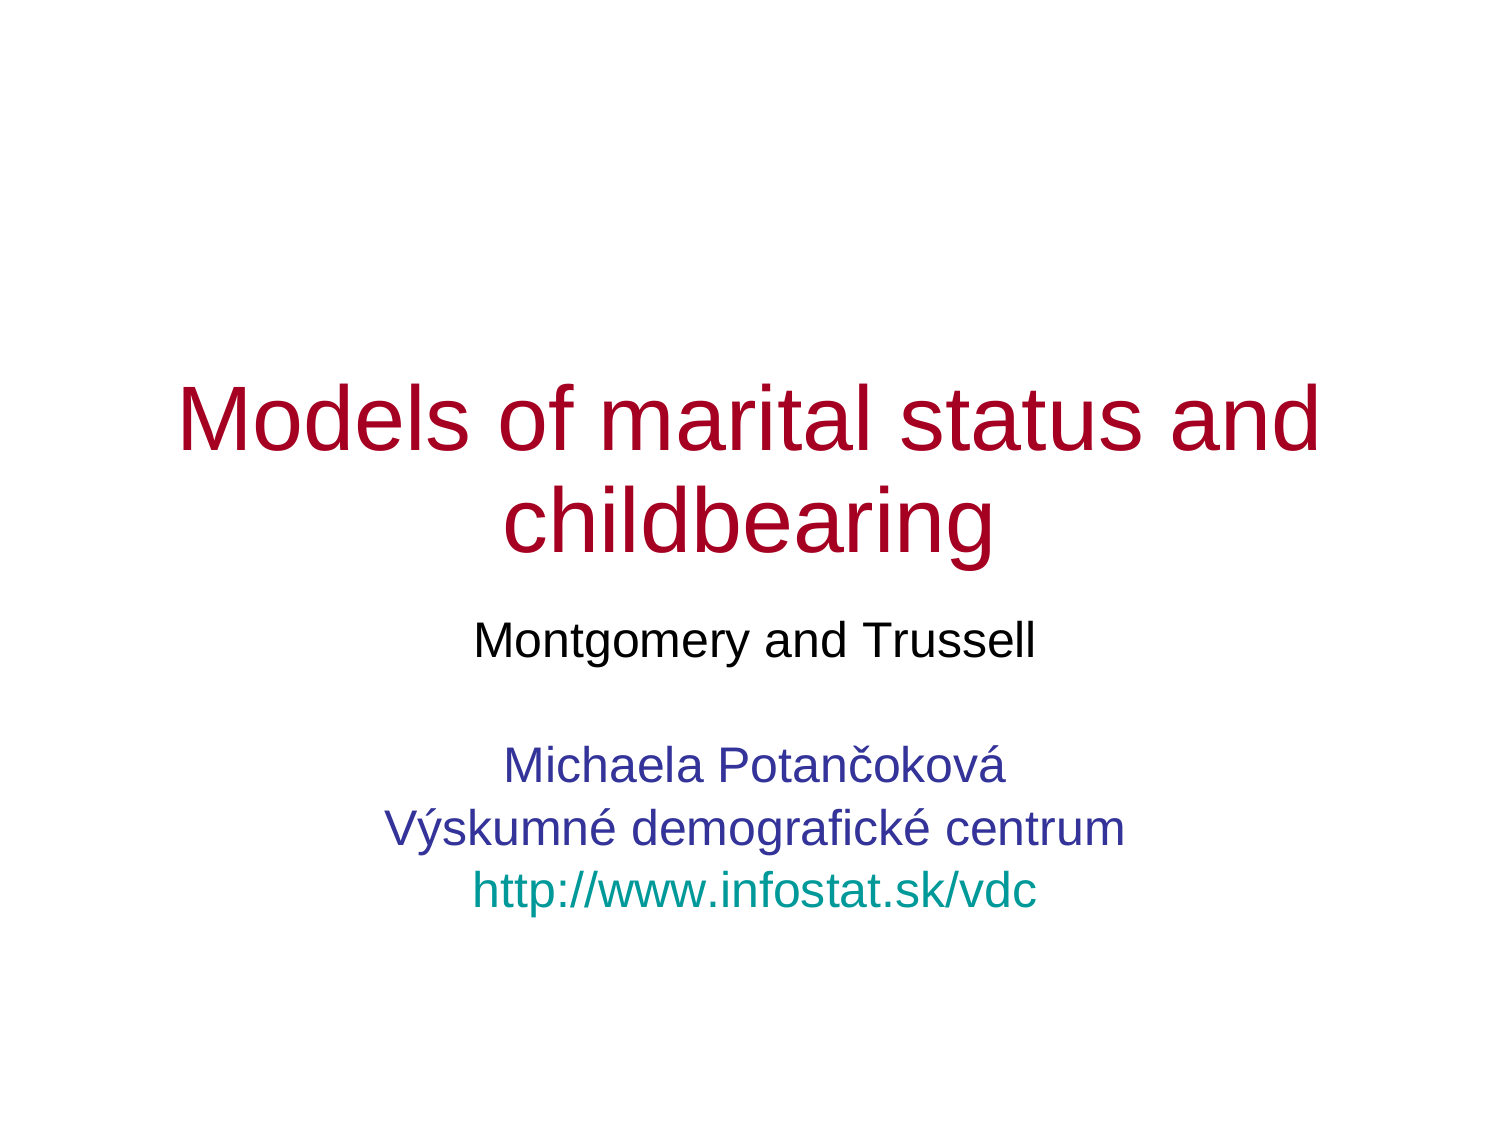

# Models of marital status and childbearing
Montgomery and Trussell
Michaela Potančoková
Výskumné demografické centrum
http://www.infostat.sk/vdc